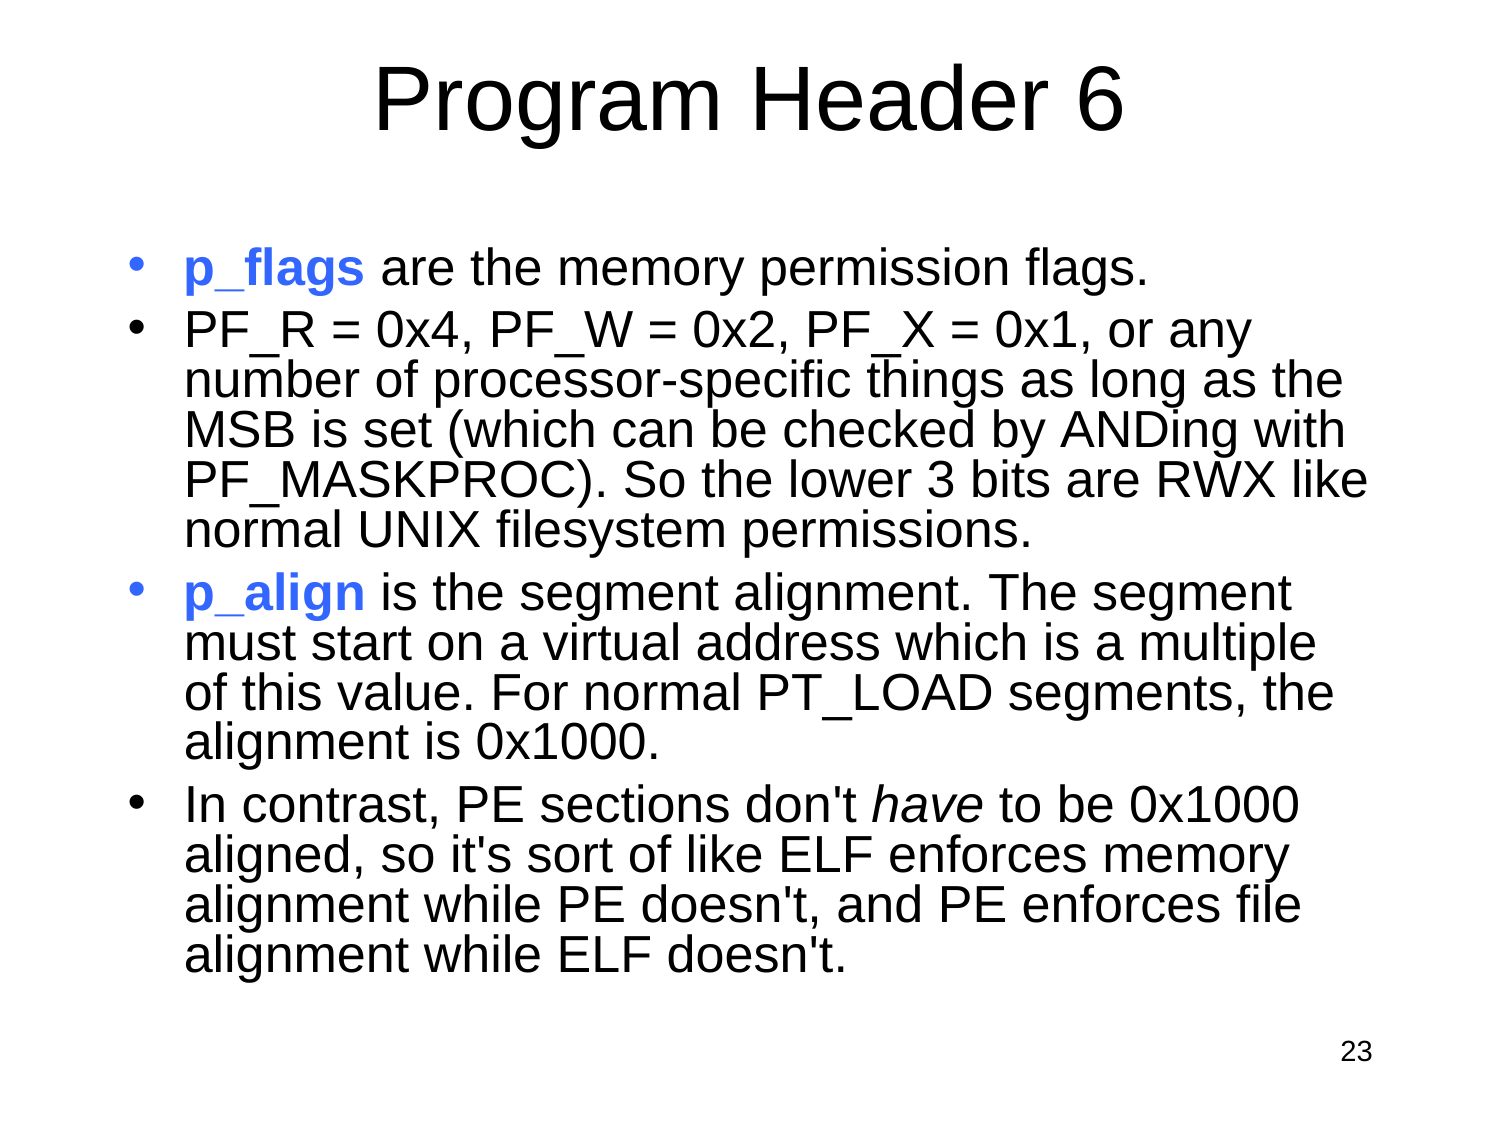

# Program Header 6
p_flags are the memory permission flags.
PF_R = 0x4, PF_W = 0x2, PF_X = 0x1, or any number of processor-specific things as long as the MSB is set (which can be checked by ANDing with PF_MASKPROC). So the lower 3 bits are RWX like normal UNIX filesystem permissions.
p_align is the segment alignment. The segment must start on a virtual address which is a multiple of this value. For normal PT_LOAD segments, the alignment is 0x1000.
In contrast, PE sections don't have to be 0x1000 aligned, so it's sort of like ELF enforces memory alignment while PE doesn't, and PE enforces file alignment while ELF doesn't.